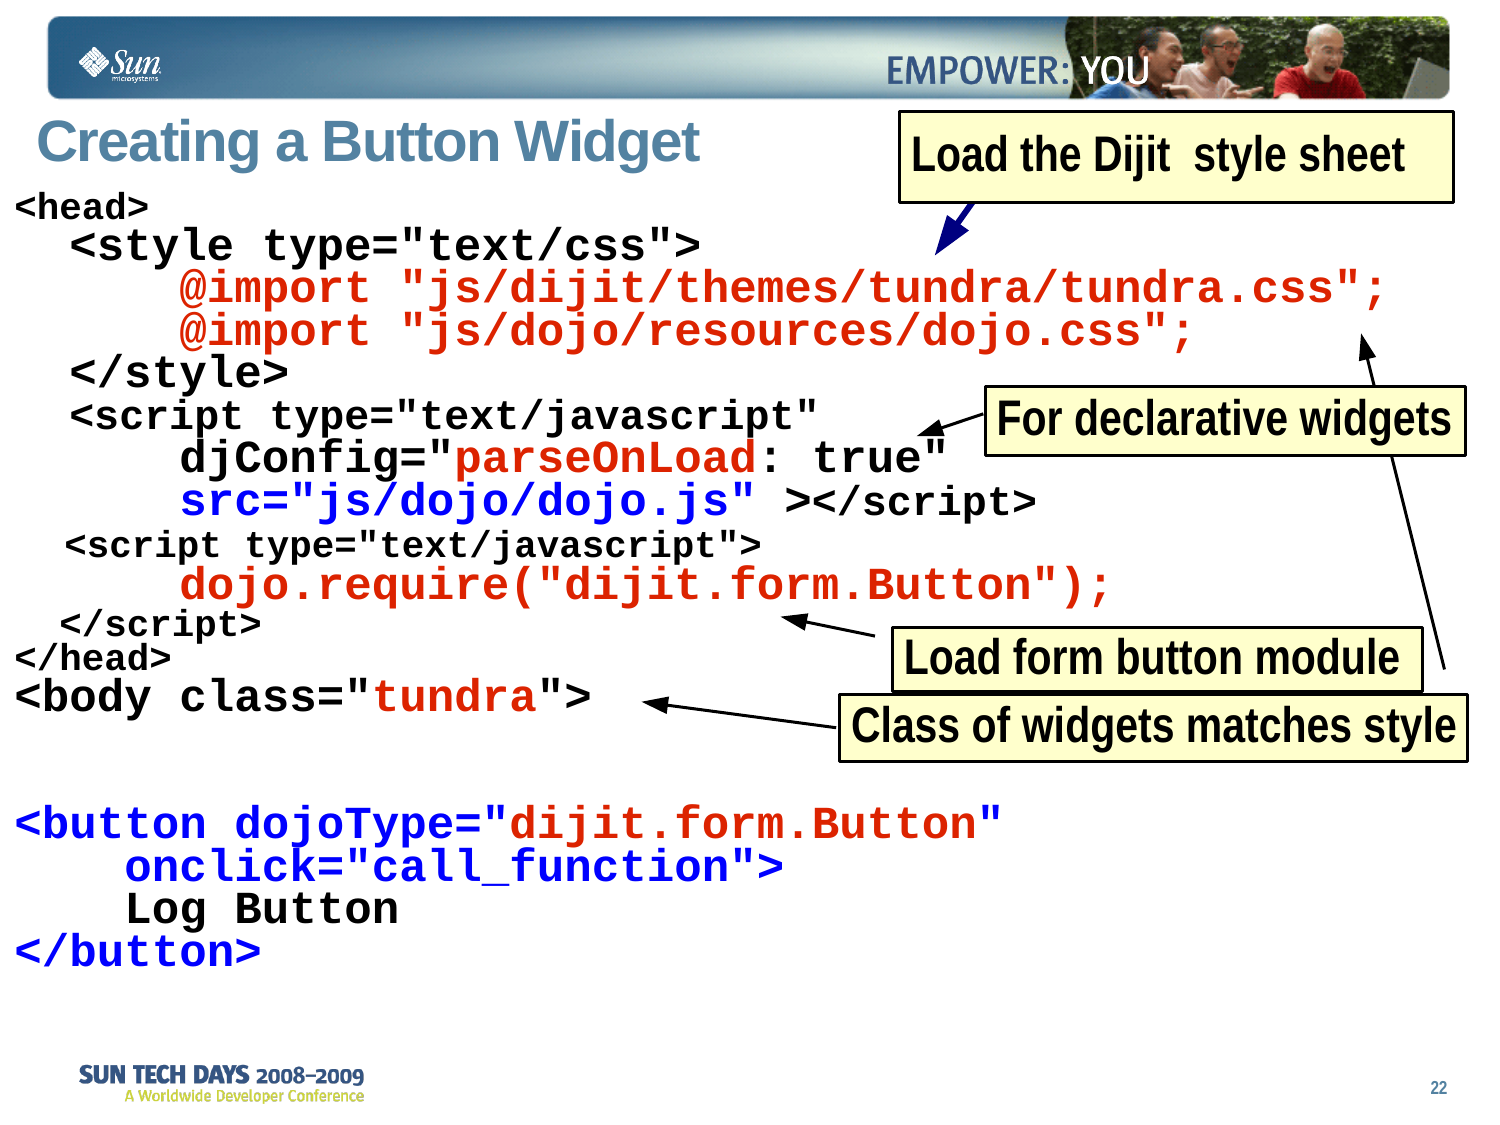

Load the Dijit style sheet
# Creating a Button Widget
<head>
 <style type="text/css">
 @import "js/dijit/themes/tundra/tundra.css";
 @import "js/dojo/resources/dojo.css";
 </style>
 <script type="text/javascript"
 djConfig="parseOnLoad: true"
 src="js/dojo/dojo.js" ></script>
 <script type="text/javascript">
 dojo.require("dijit.form.Button");
 </script>
</head>
<body class="tundra">
<button dojoType="dijit.form.Button"
 onclick="call_function">
 Log Button
</button>
 For declarative widgets
 Load form button module
 Class of widgets matches style